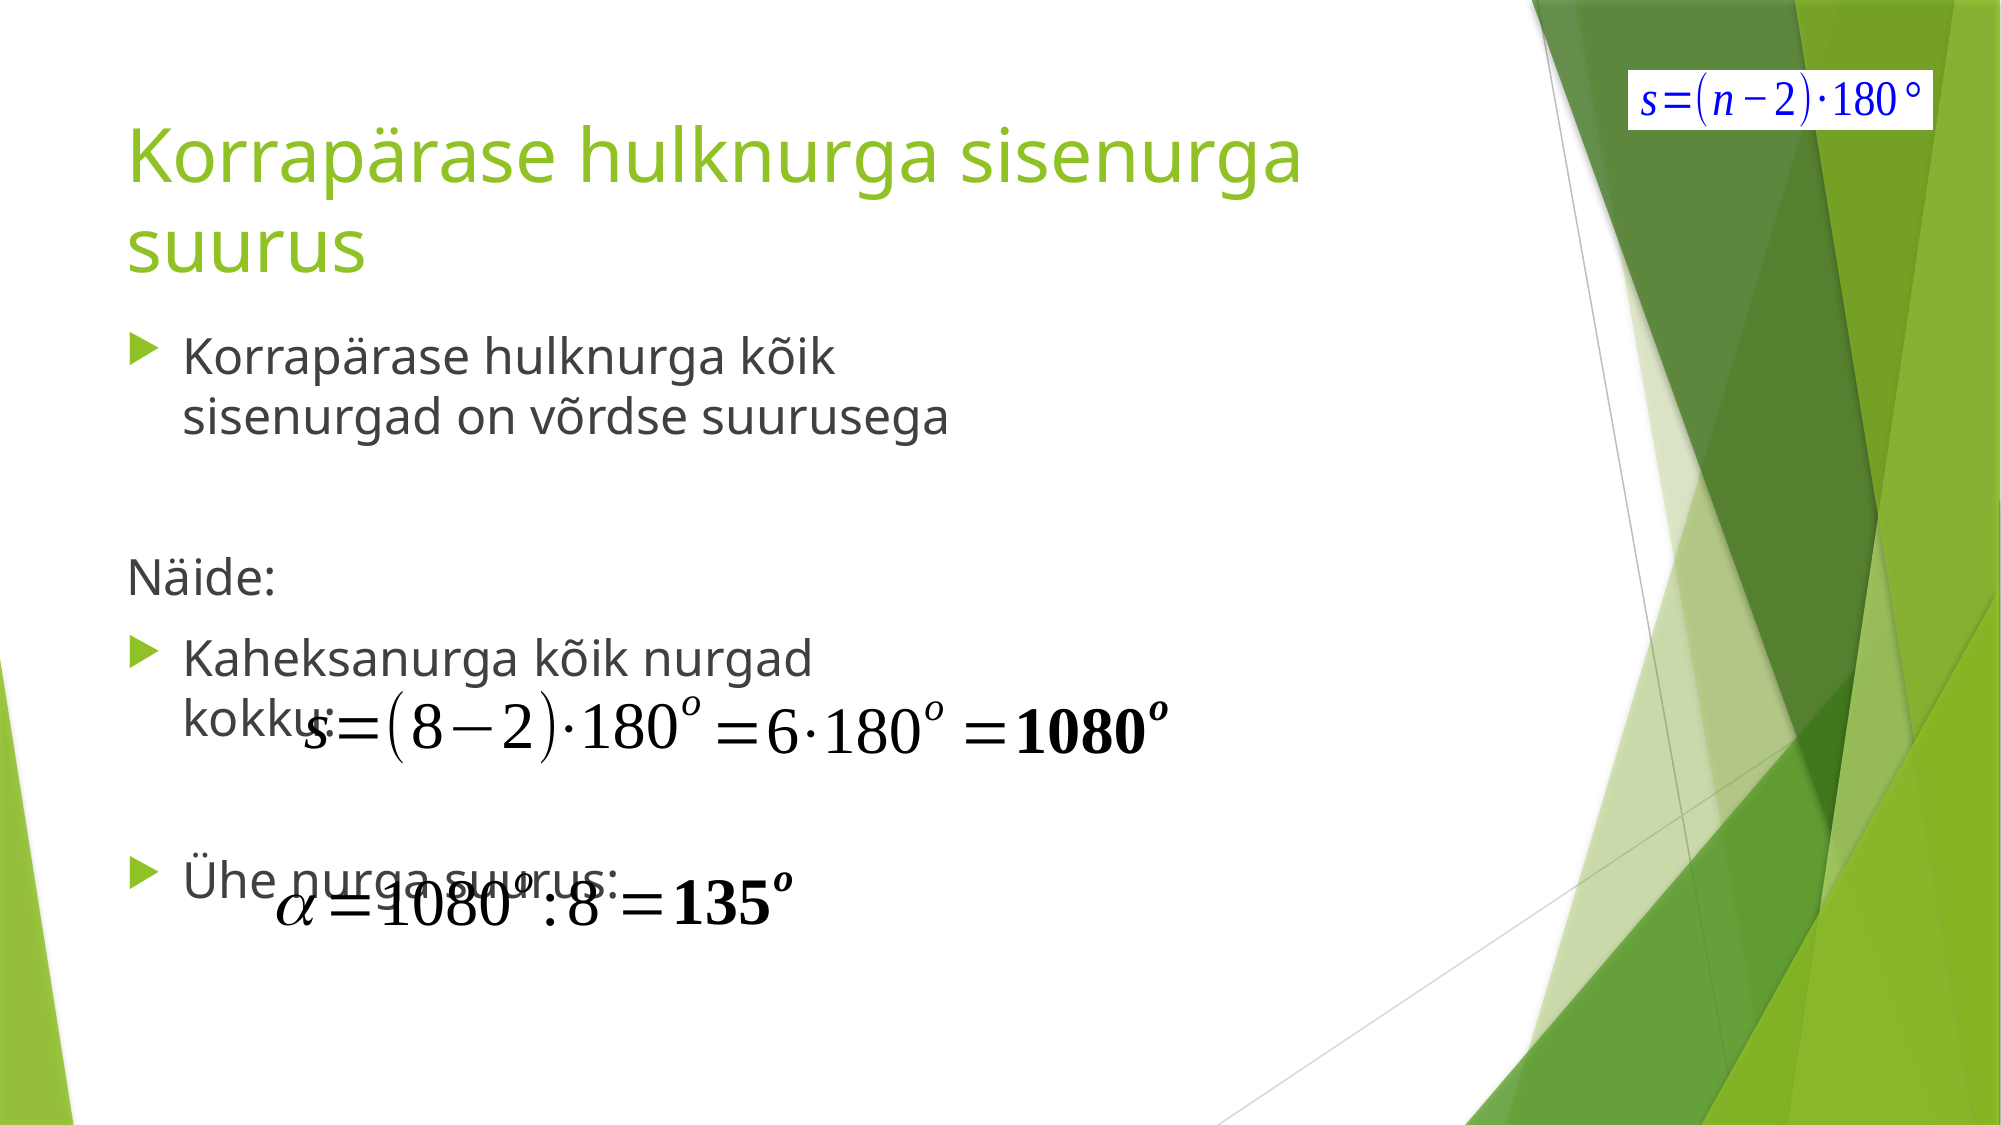

# Korrapärase hulknurga sisenurga suurus
Korrapärase hulknurga kõik sisenurgad on võrdse suurusega
Näide:
Kaheksanurga kõik nurgad kokku:
Ühe nurga suurus: